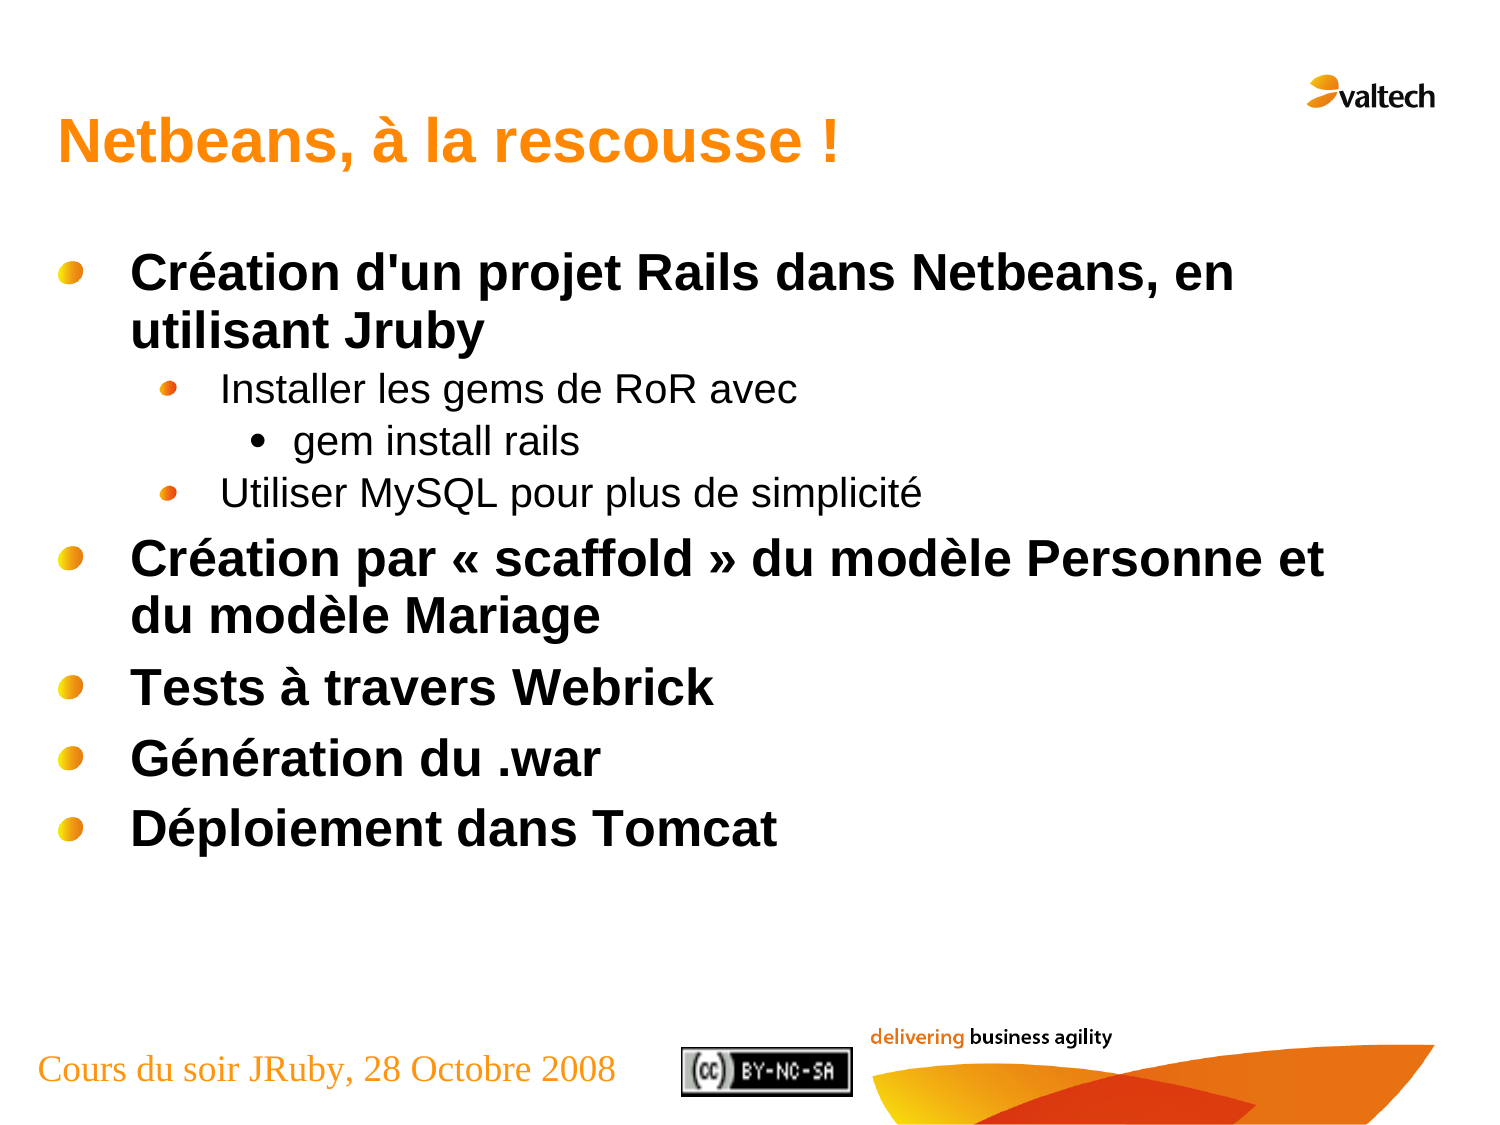

# Netbeans, à la rescousse !
Création d'un projet Rails dans Netbeans, en utilisant Jruby
Installer les gems de RoR avec
gem install rails
Utiliser MySQL pour plus de simplicité
Création par « scaffold » du modèle Personne et du modèle Mariage
Tests à travers Webrick
Génération du .war
Déploiement dans Tomcat
Cours du soir JRuby, 28 Octobre 2008